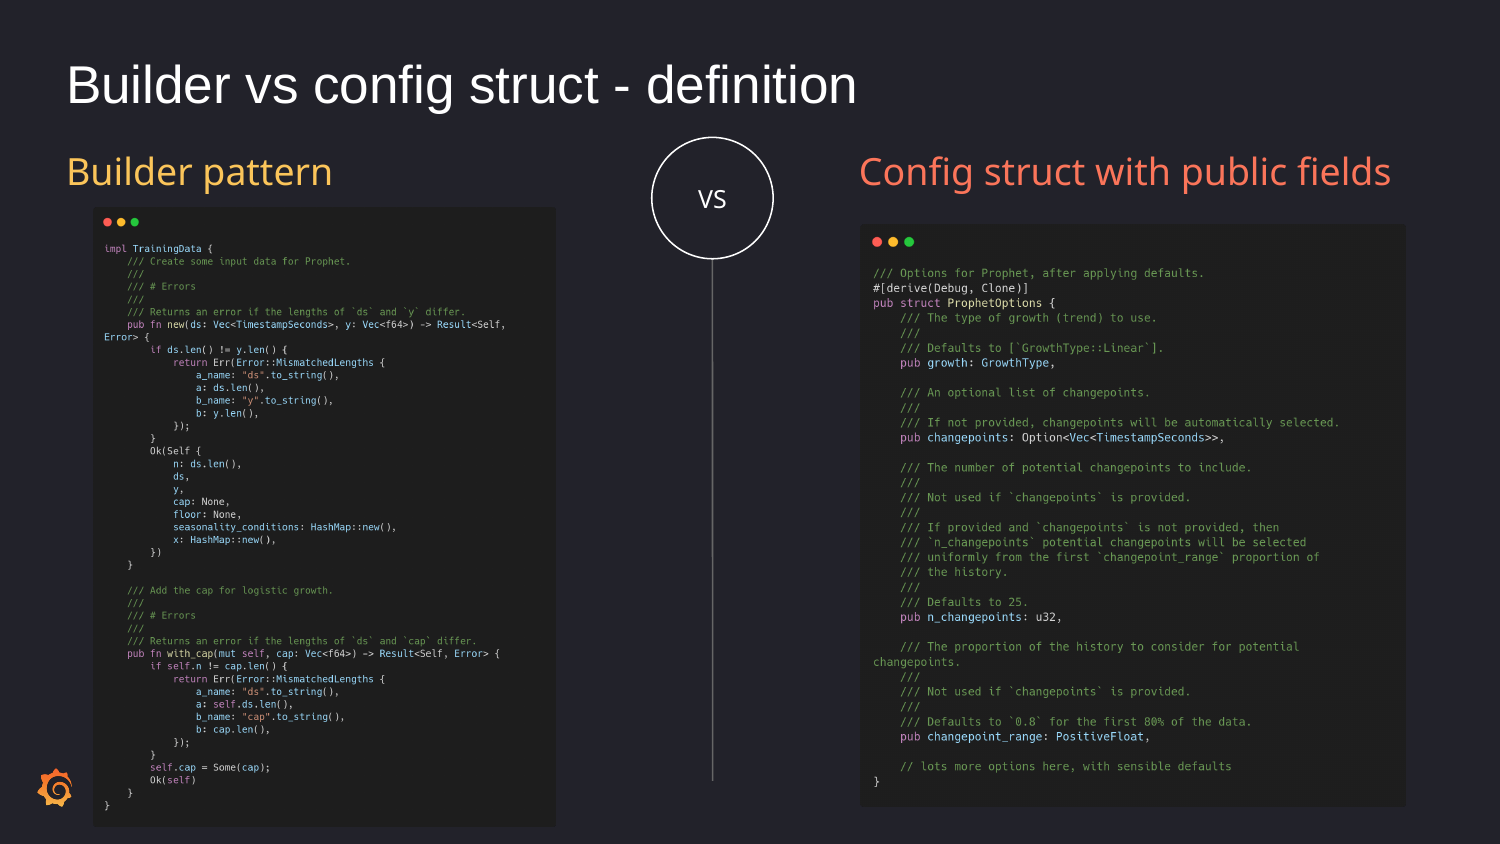

# Builder vs config struct - definition
Builder pattern
Config struct with public fields
VS